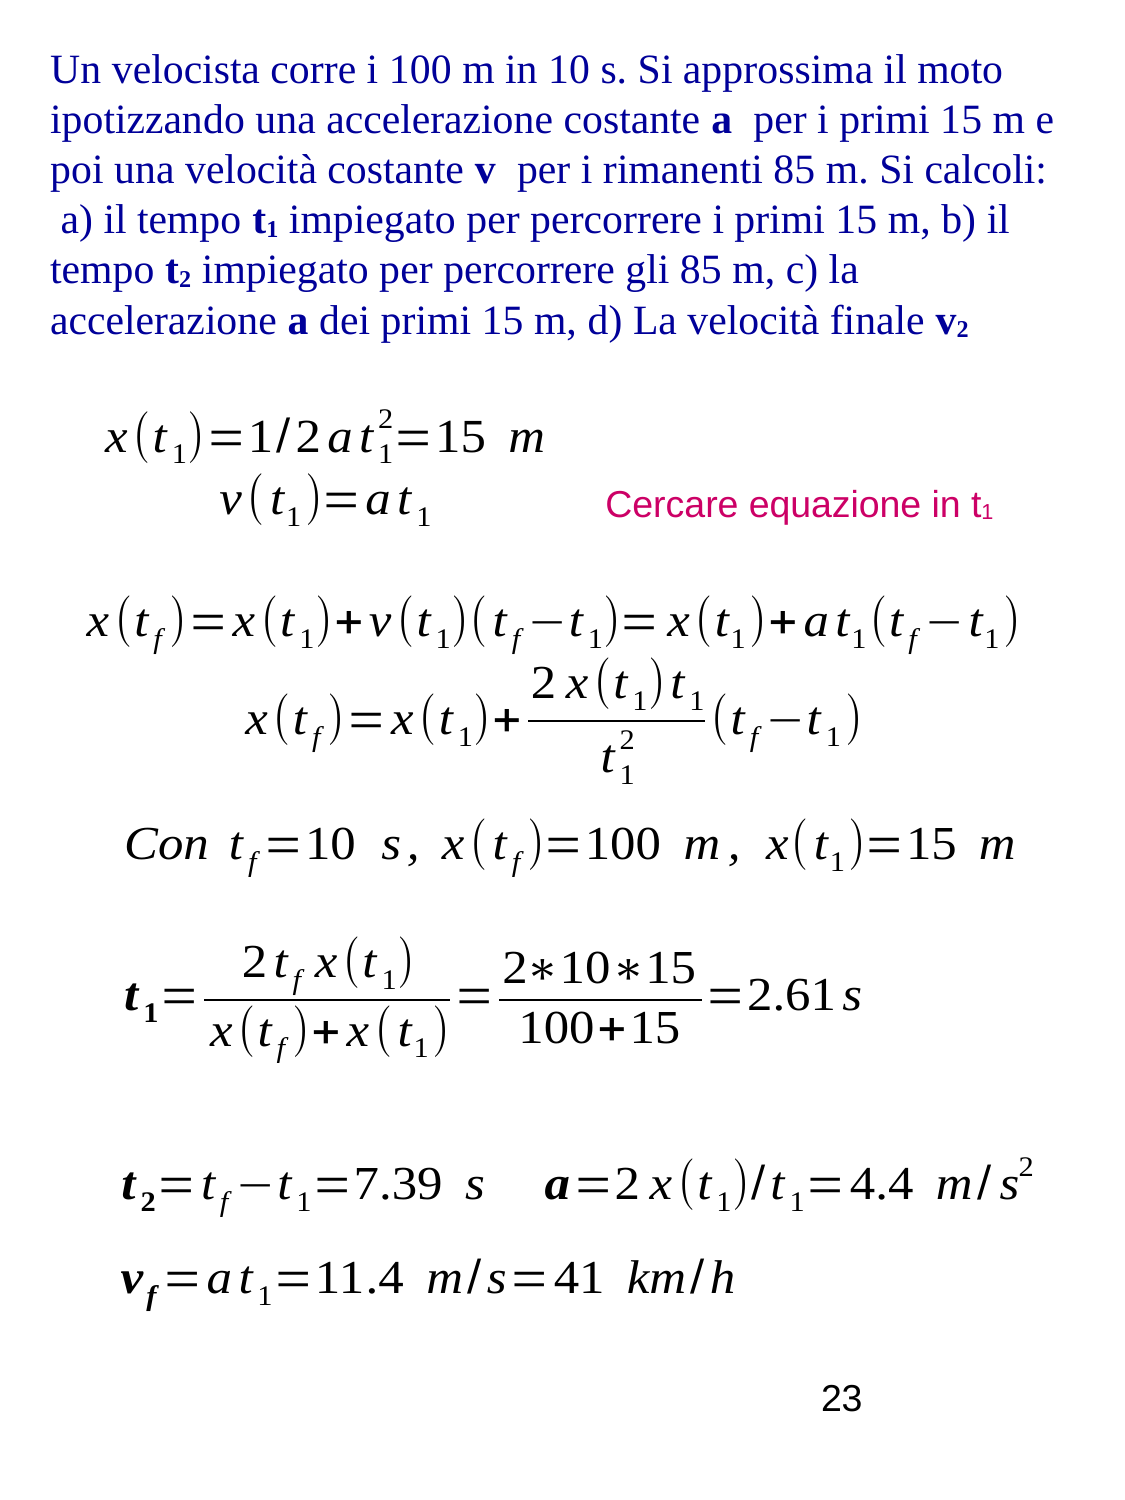

Un velocista corre i 100 m in 10 s. Si approssima il moto ipotizzando una accelerazione costante a per i primi 15 m e poi una velocità costante v per i rimanenti 85 m. Si calcoli: a) il tempo t1 impiegato per percorrere i primi 15 m, b) il tempo t2 impiegato per percorrere gli 85 m, c) la accelerazione a dei primi 15 m, d) La velocità finale v2
Cercare equazione in t1
P1 Principi della Dinamica
23